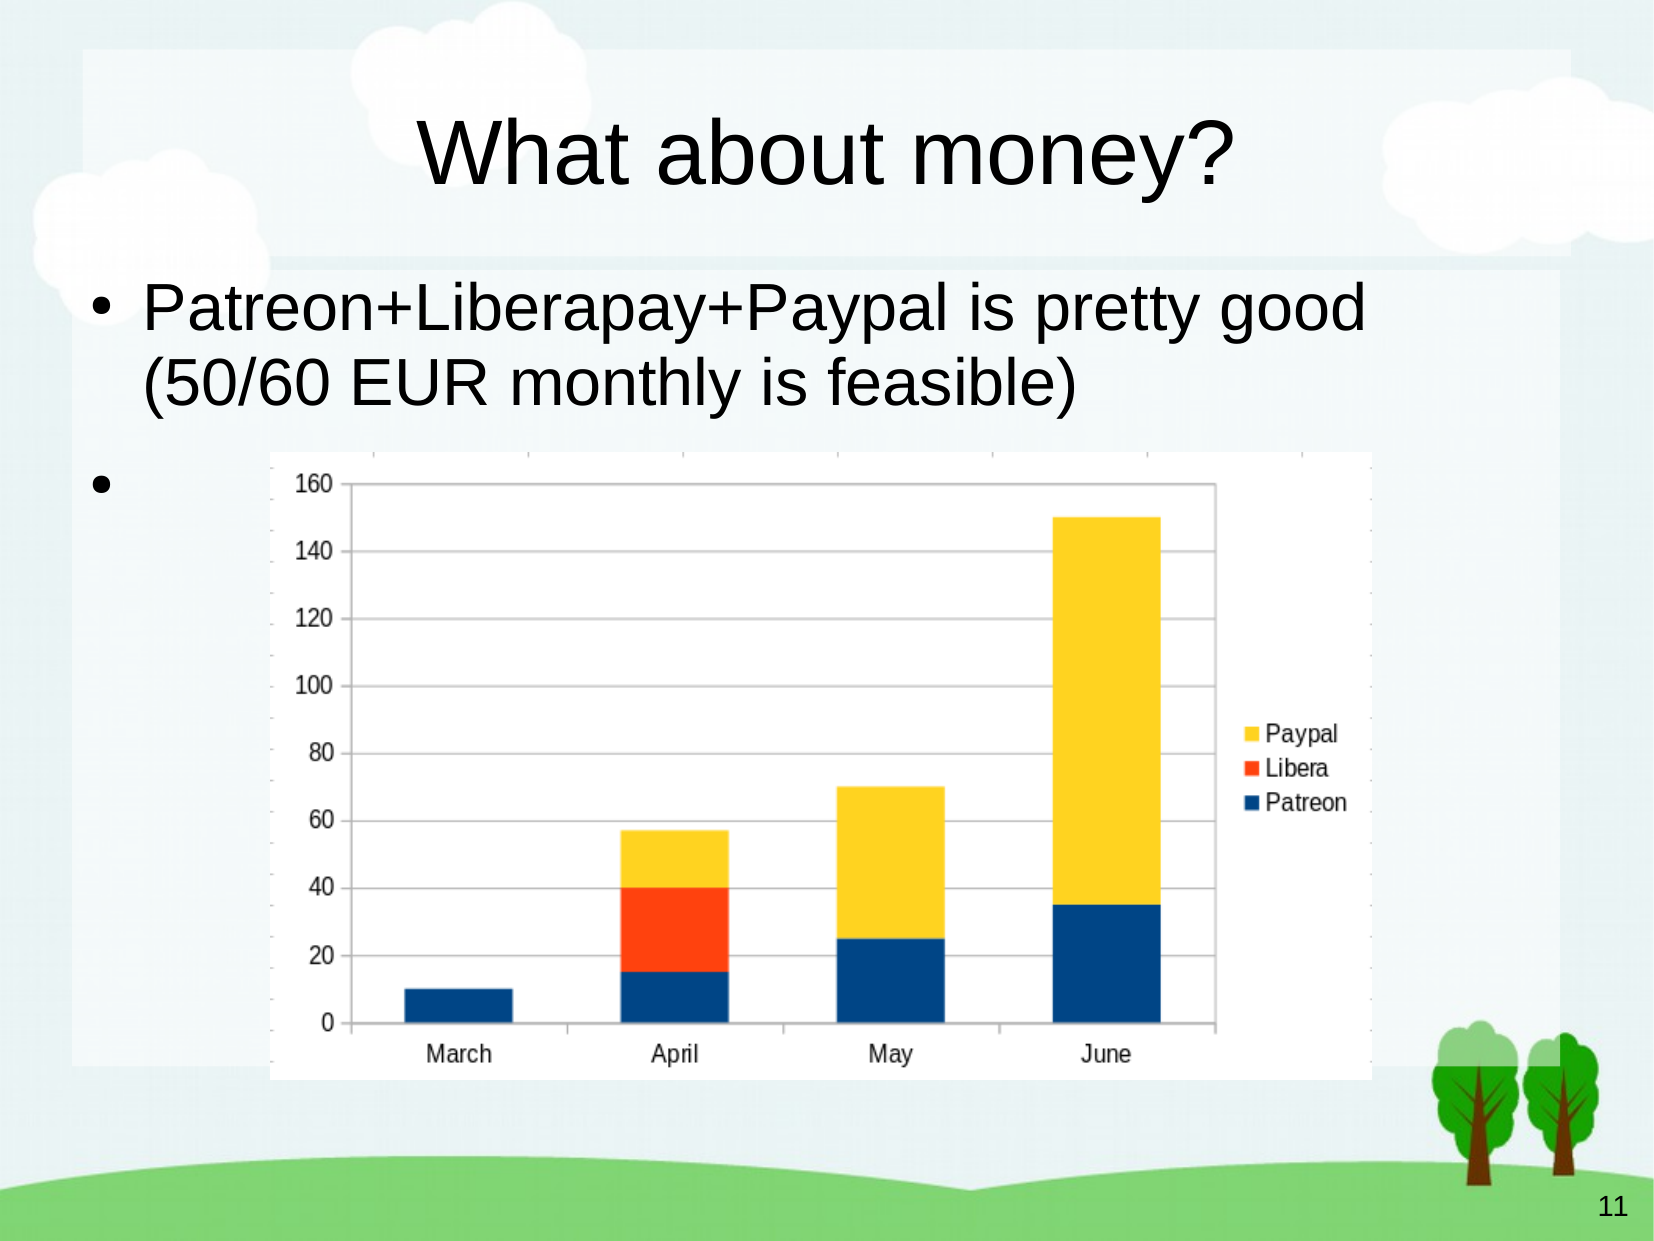

# What about money?
Patreon+Liberapay+Paypal is pretty good (50/60 EUR monthly is feasible)
11